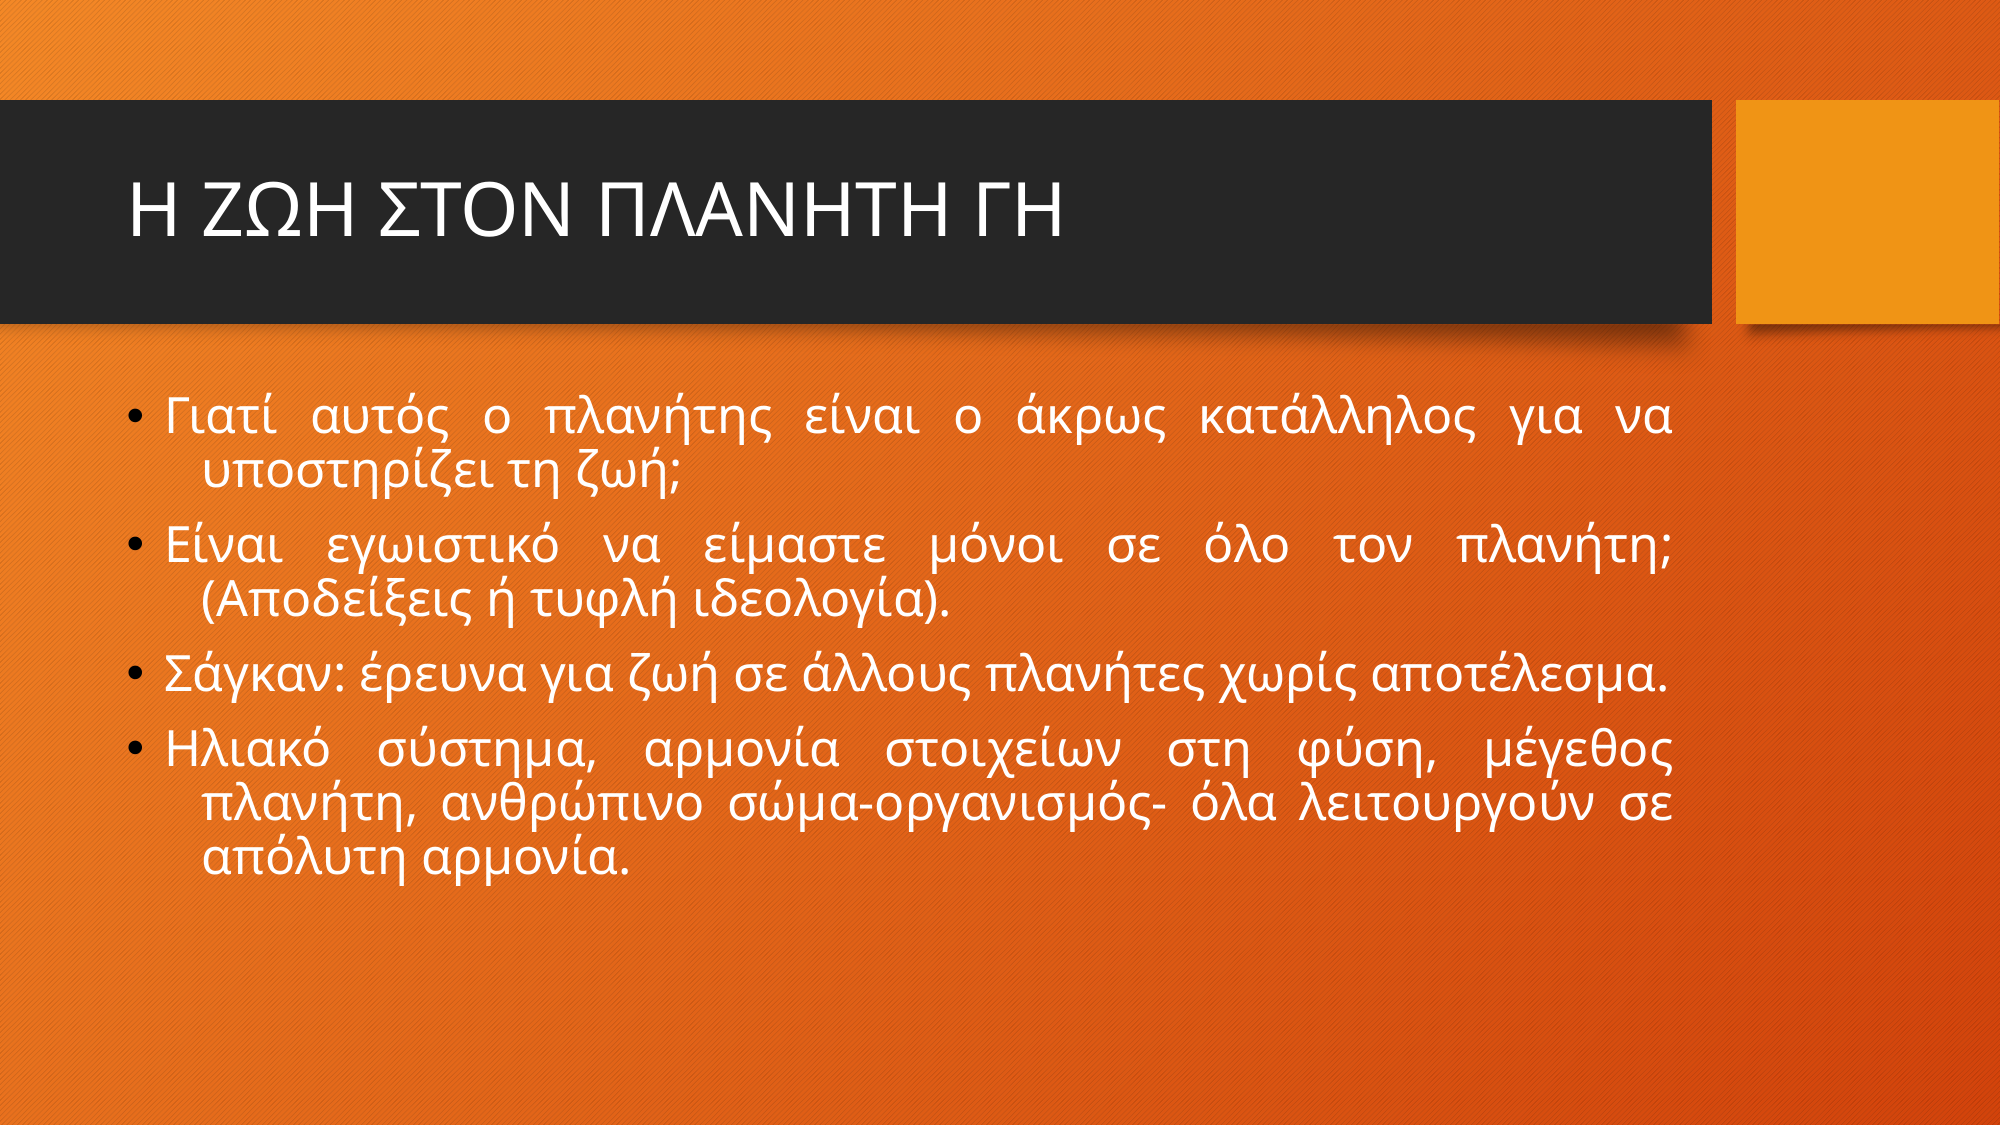

# Η ΖΩΗ ΣΤΟΝ ΠΛΑΝΗΤΗ ΓΗ
Γιατί αυτός ο πλανήτης είναι ο άκρως κατάλληλος για να υποστηρίζει τη ζωή;
Είναι εγωιστικό να είμαστε μόνοι σε όλο τον πλανήτη; (Αποδείξεις ή τυφλή ιδεολογία).
Σάγκαν: έρευνα για ζωή σε άλλους πλανήτες χωρίς αποτέλεσμα.
Ηλιακό σύστημα, αρμονία στοιχείων στη φύση, μέγεθος πλανήτη, ανθρώπινο σώμα-οργανισμός- όλα λειτουργούν σε απόλυτη αρμονία.